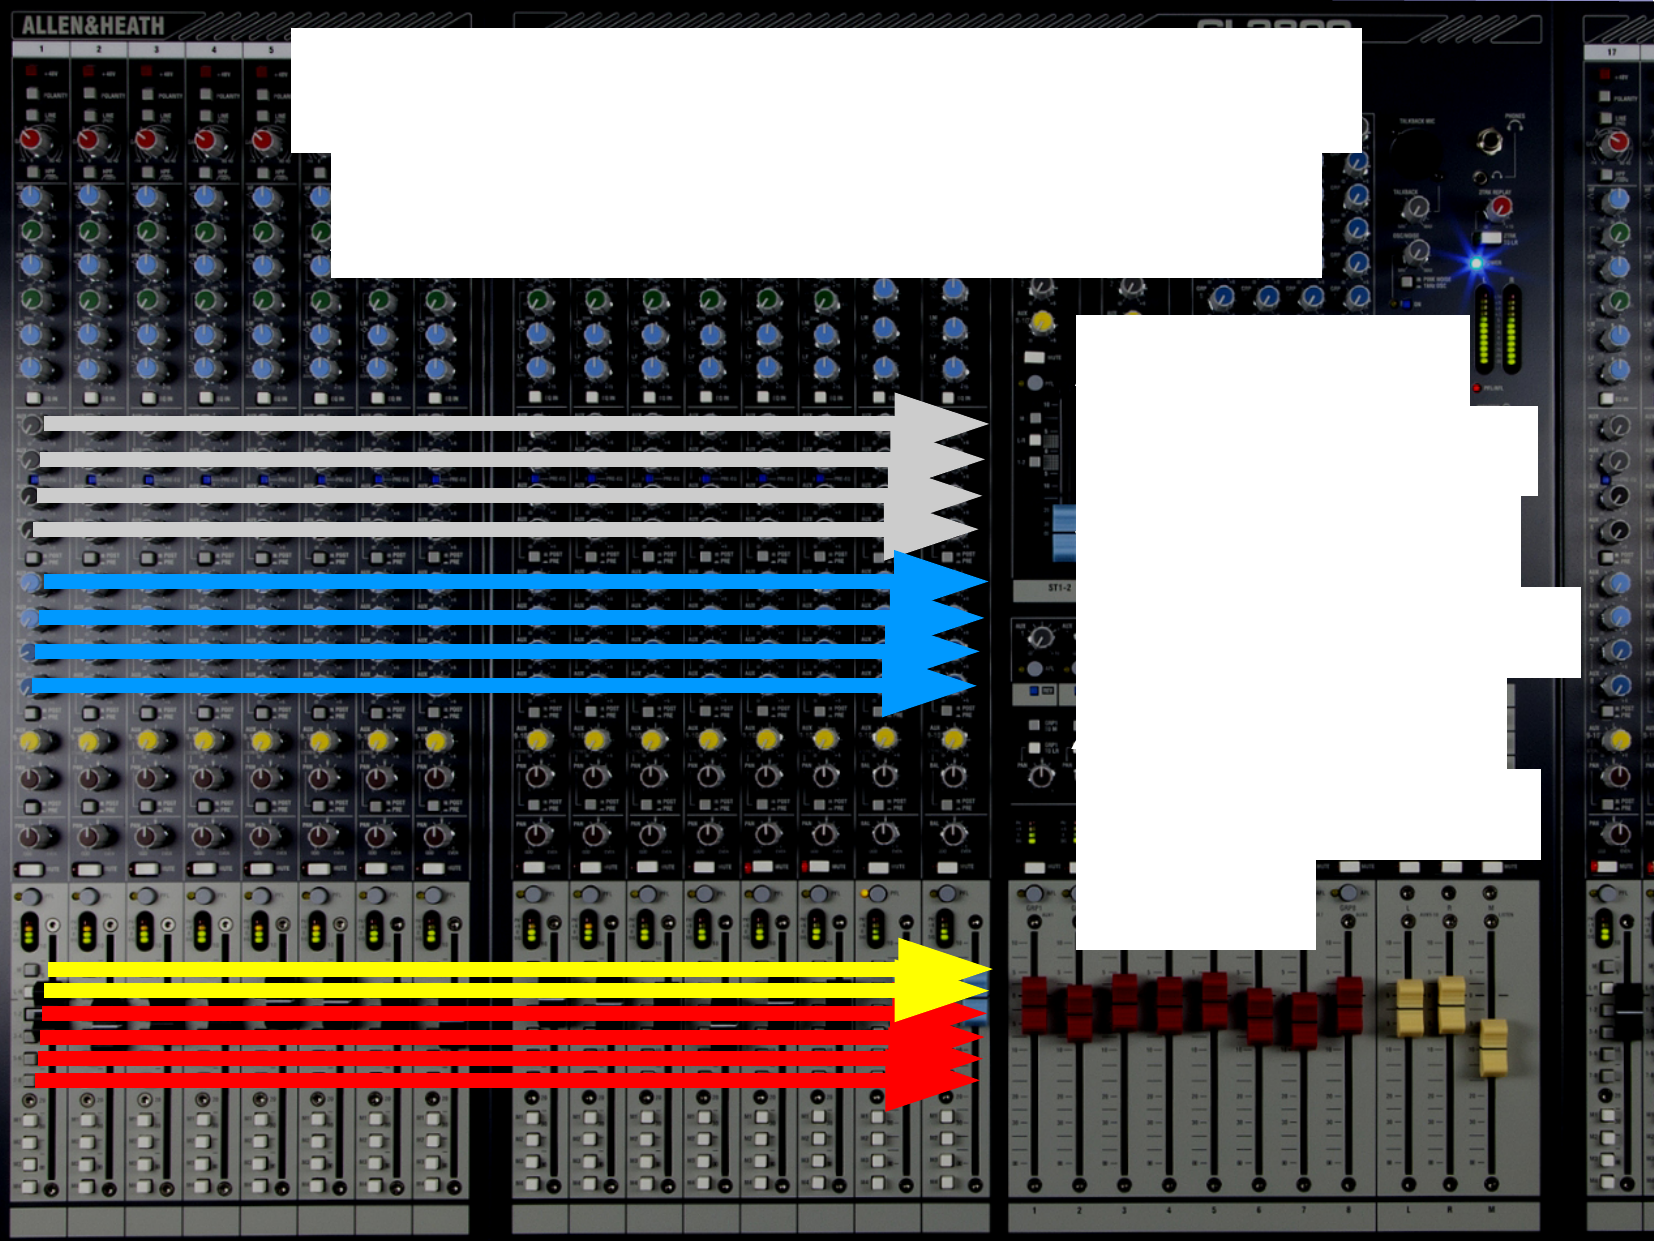

Theorie II: Das Mischpult
Aufbau und Signalfluss
# Ausgehende Signale fließen von links nach rechts durch die AUX-Wege, die Busse, und den Master.